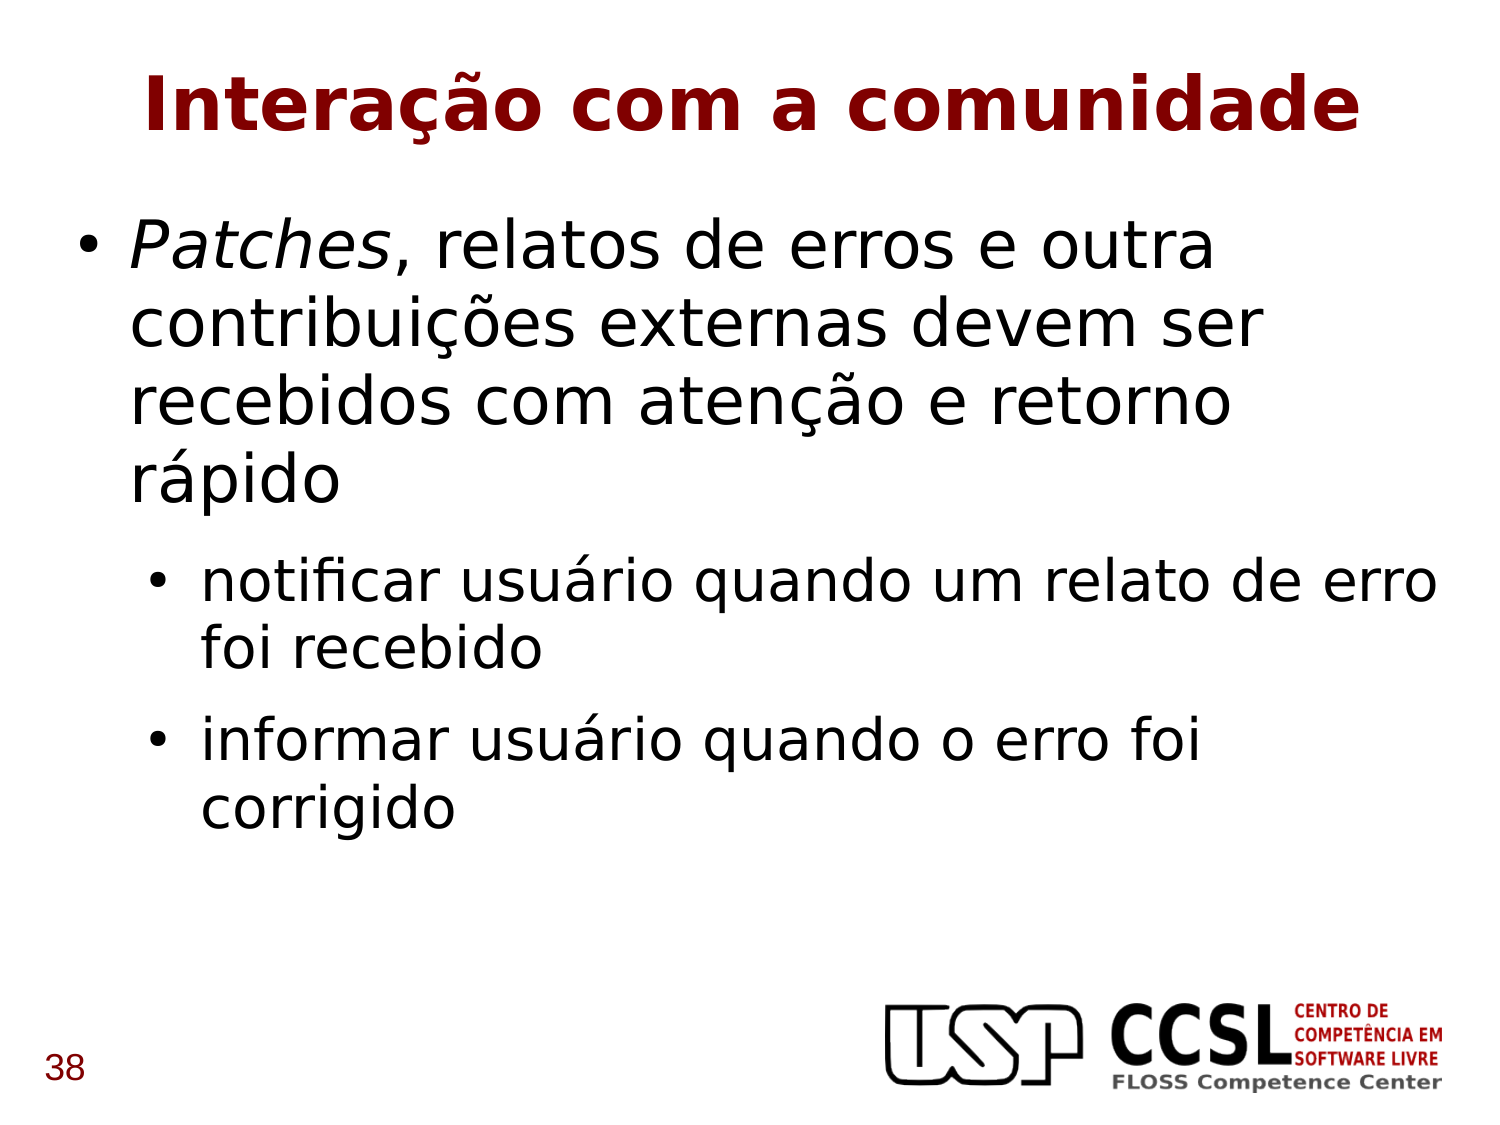

# Interação com a comunidade
Patches, relatos de erros e outra contribuições externas devem ser recebidos com atenção e retorno rápido
notificar usuário quando um relato de erro foi recebido
informar usuário quando o erro foi corrigido